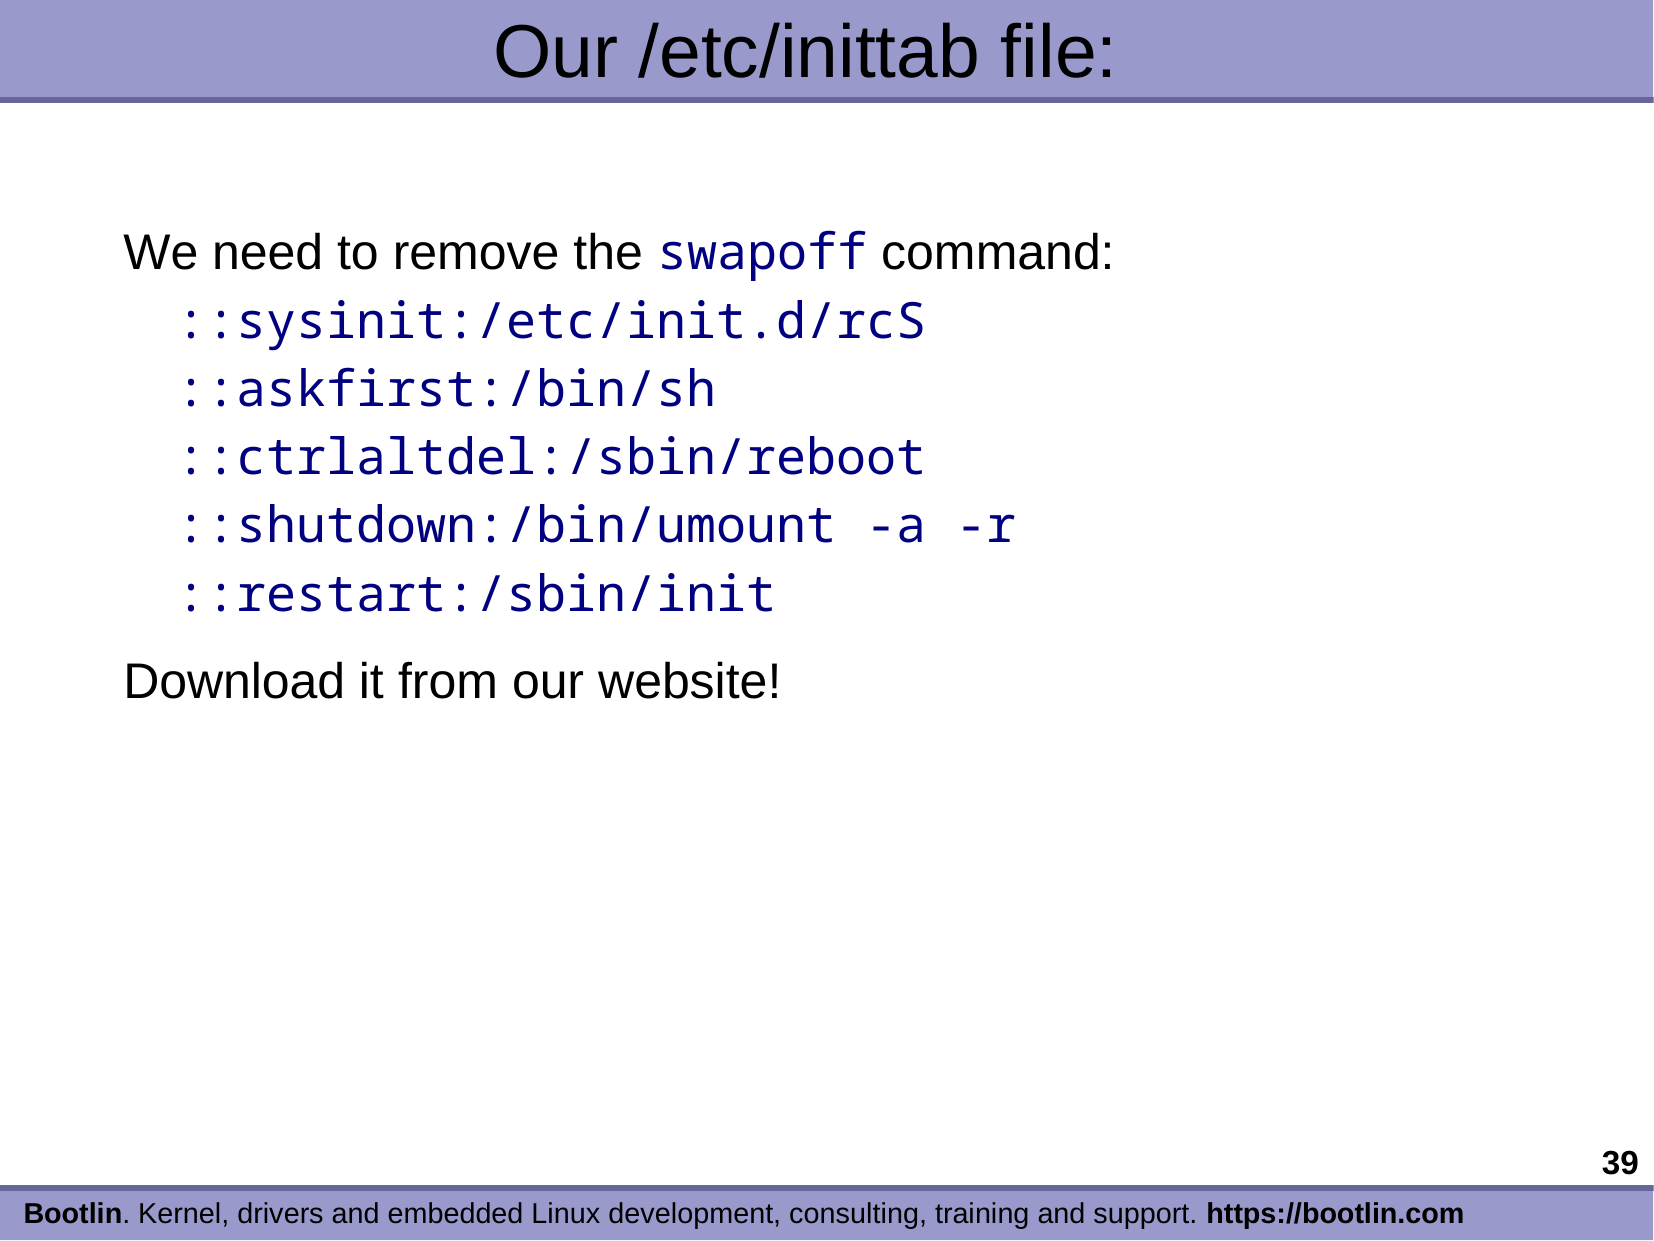

# Our /etc/inittab file:
We need to remove the swapoff command:
::sysinit:/etc/init.d/rcS
::askfirst:/bin/sh
::ctrlaltdel:/sbin/reboot
::shutdown:/bin/umount -a -r
::restart:/sbin/init
Download it from our website!